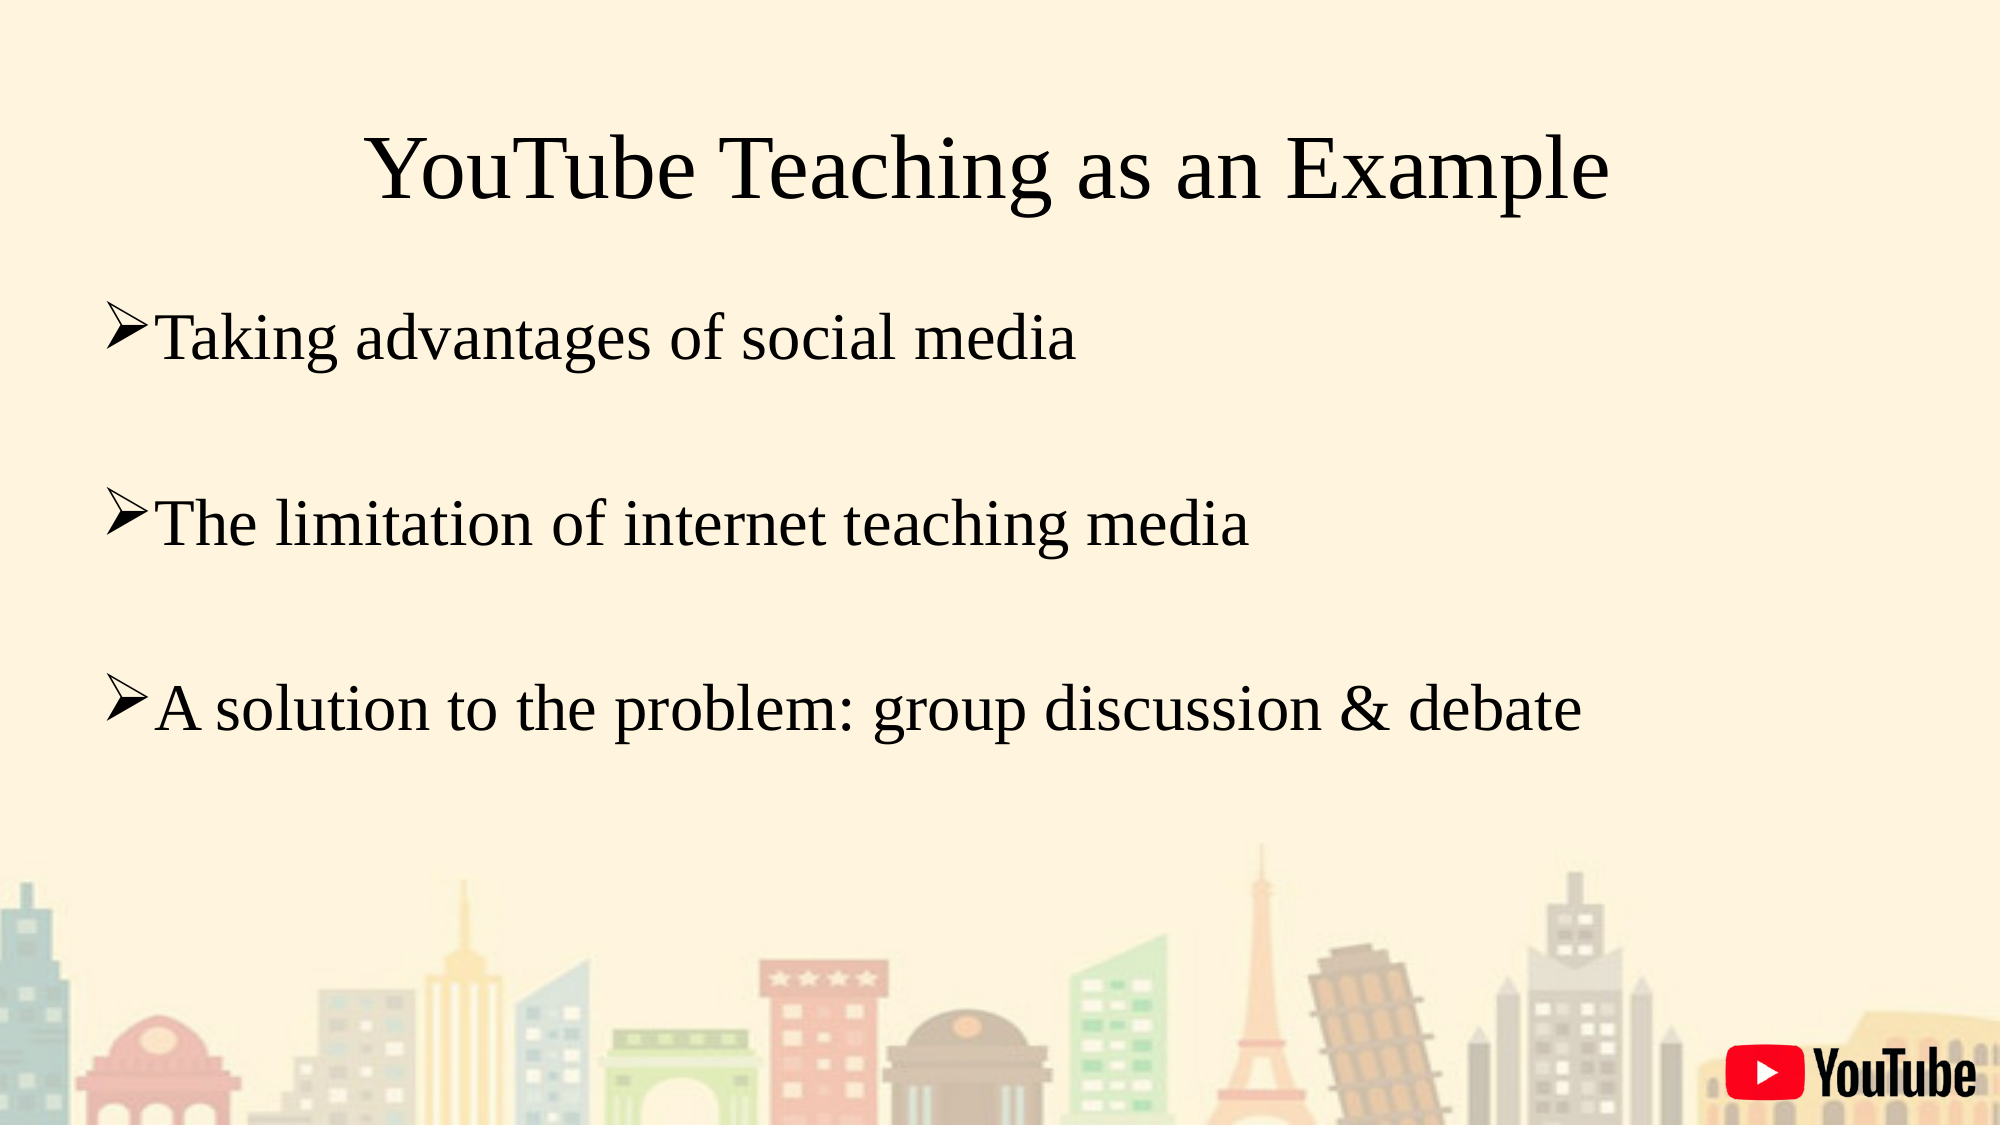

# YouTube Teaching as an Example
Taking advantages of social media
The limitation of internet teaching media
A solution to the problem: group discussion & debate